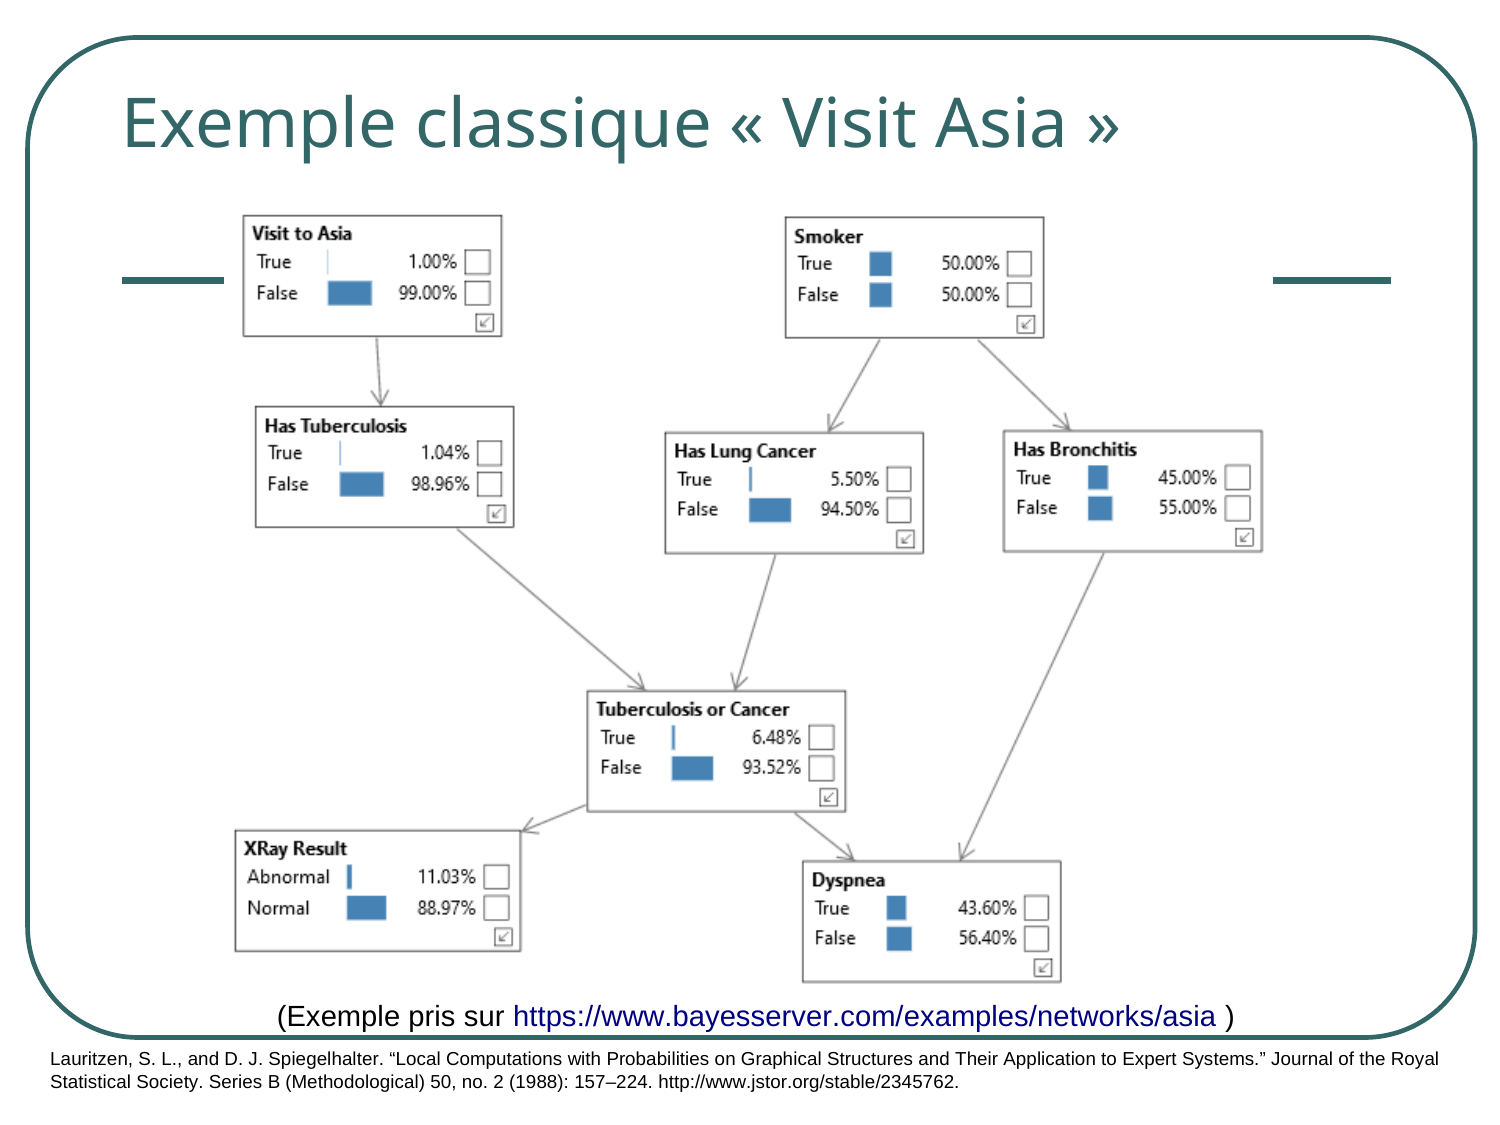

# Exemple classique « Visit Asia »
(Exemple pris sur https://www.bayesserver.com/examples/networks/asia )
Lauritzen, S. L., and D. J. Spiegelhalter. “Local Computations with Probabilities on Graphical Structures and Their Application to Expert Systems.” Journal of the Royal Statistical Society. Series B (Methodological) 50, no. 2 (1988): 157–224. http://www.jstor.org/stable/2345762.